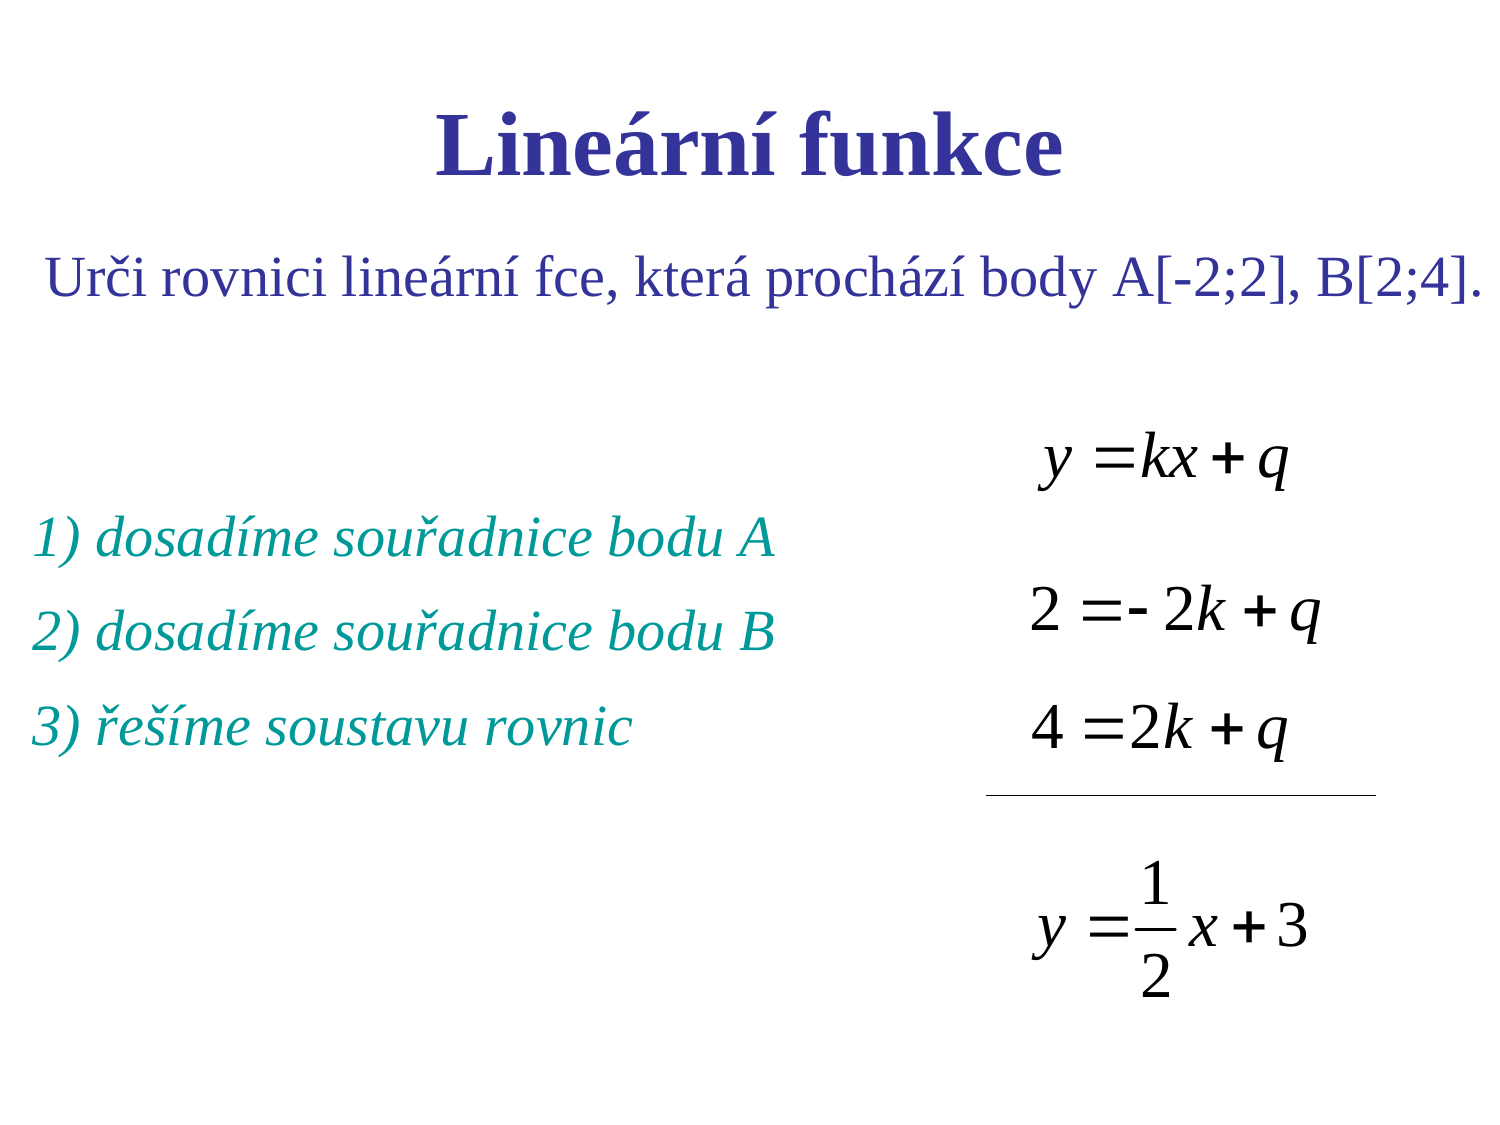

Lineární funkce
Urči rovnici lineární fce, která prochází body A[-2;2], B[2;4].
1) dosadíme souřadnice bodu A
2) dosadíme souřadnice bodu B
3) řešíme soustavu rovnic